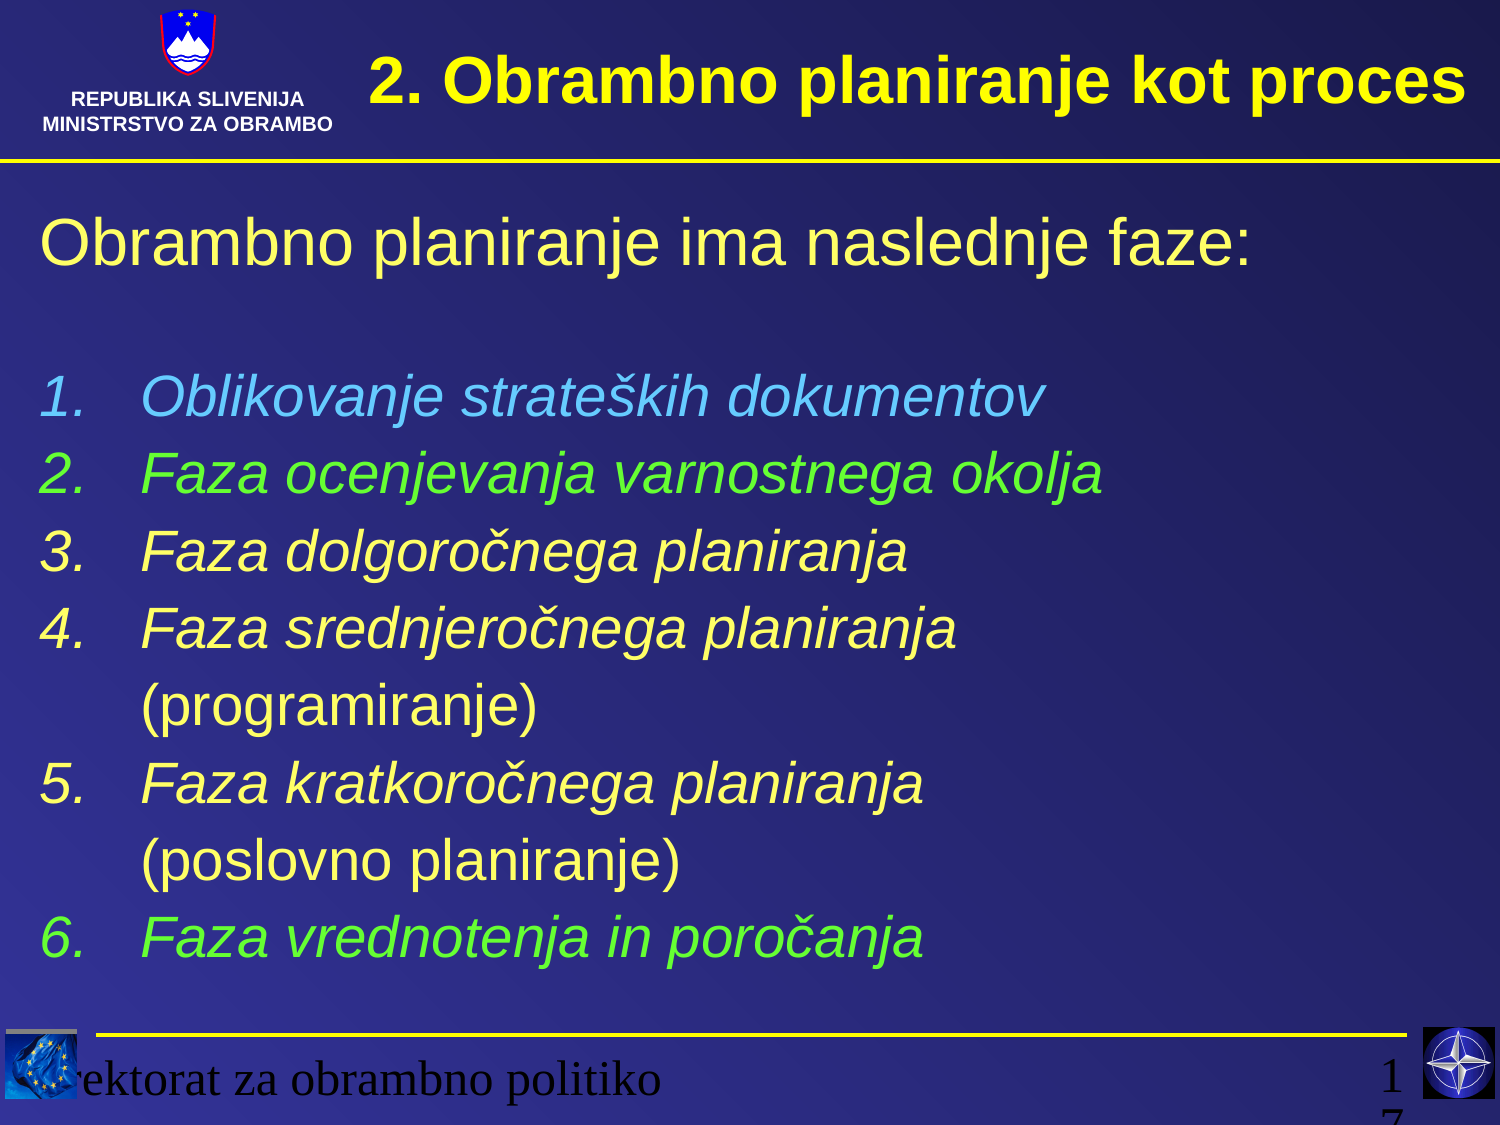

# 2. Obrambno planiranje kot proces
Obrambno planiranje ima naslednje faze:
Oblikovanje strateških dokumentov
Faza ocenjevanja varnostnega okolja
Faza dolgoročnega planiranja
Faza srednjeročnega planiranja
	(programiranje)
Faza kratkoročnega planiranja
	(poslovno planiranje)
Faza vrednotenja in poročanja
17
Direktorat za obrambno politiko